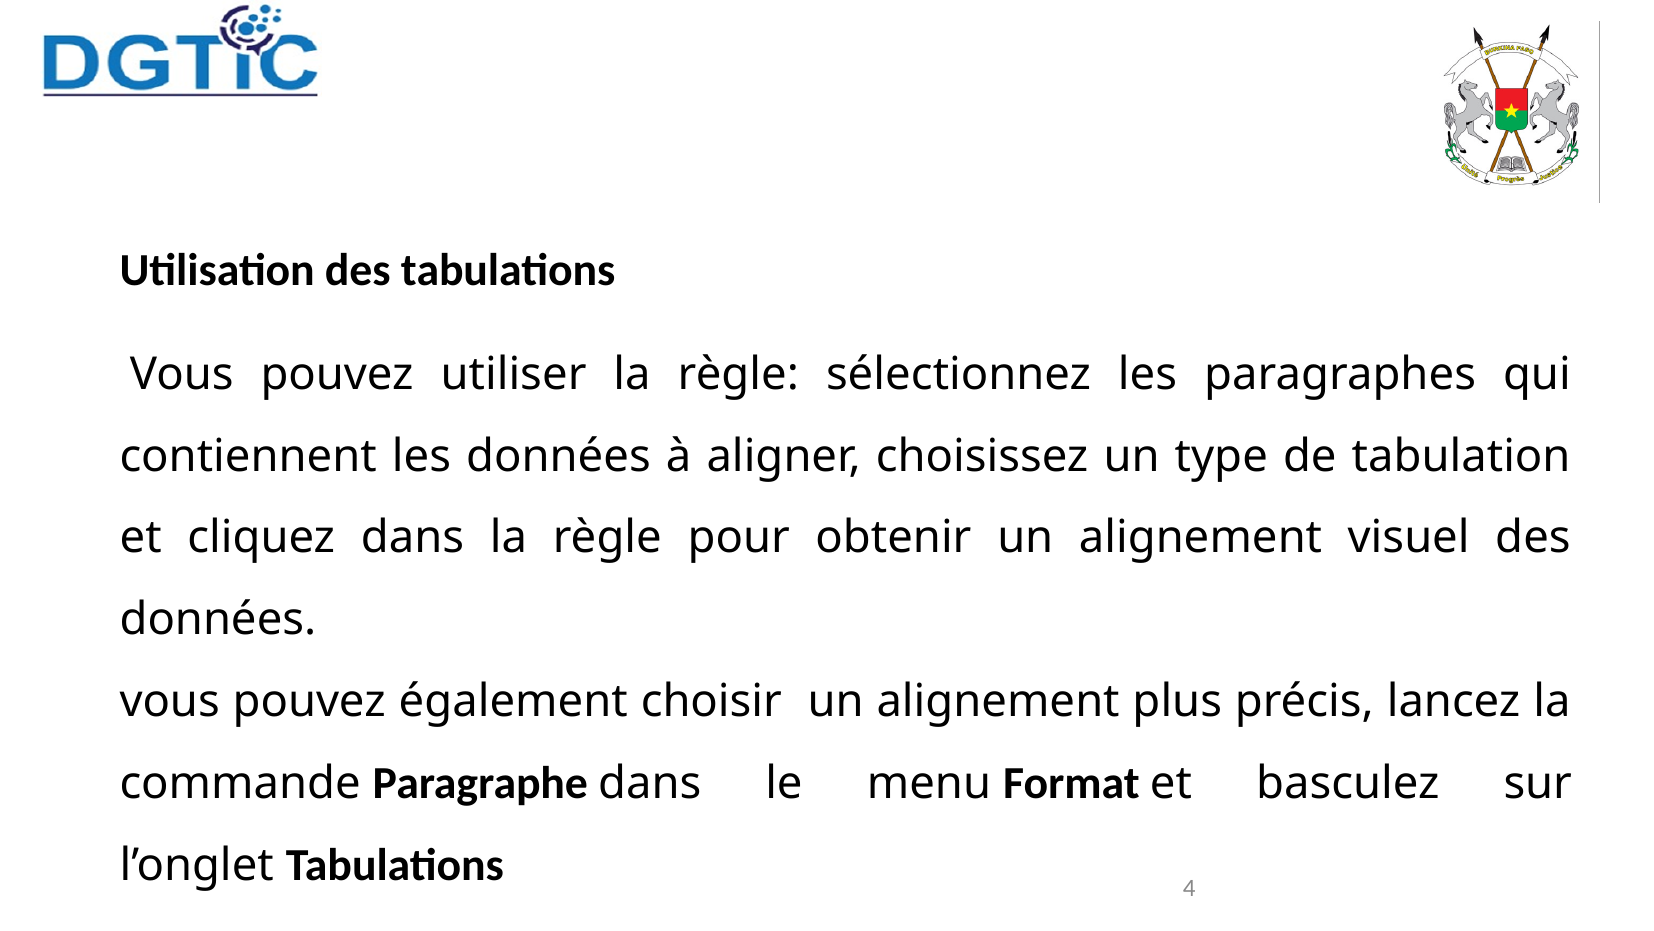

Utilisation des tabulations
 Vous pouvez utiliser la règle: sélectionnez les paragraphes qui contiennent les données à aligner, choisissez un type de tabulation et cliquez dans la règle pour obtenir un alignement visuel des données.
vous pouvez également choisir un alignement plus précis, lancez la commande Paragraphe dans le menu Format et basculez sur l’onglet Tabulations